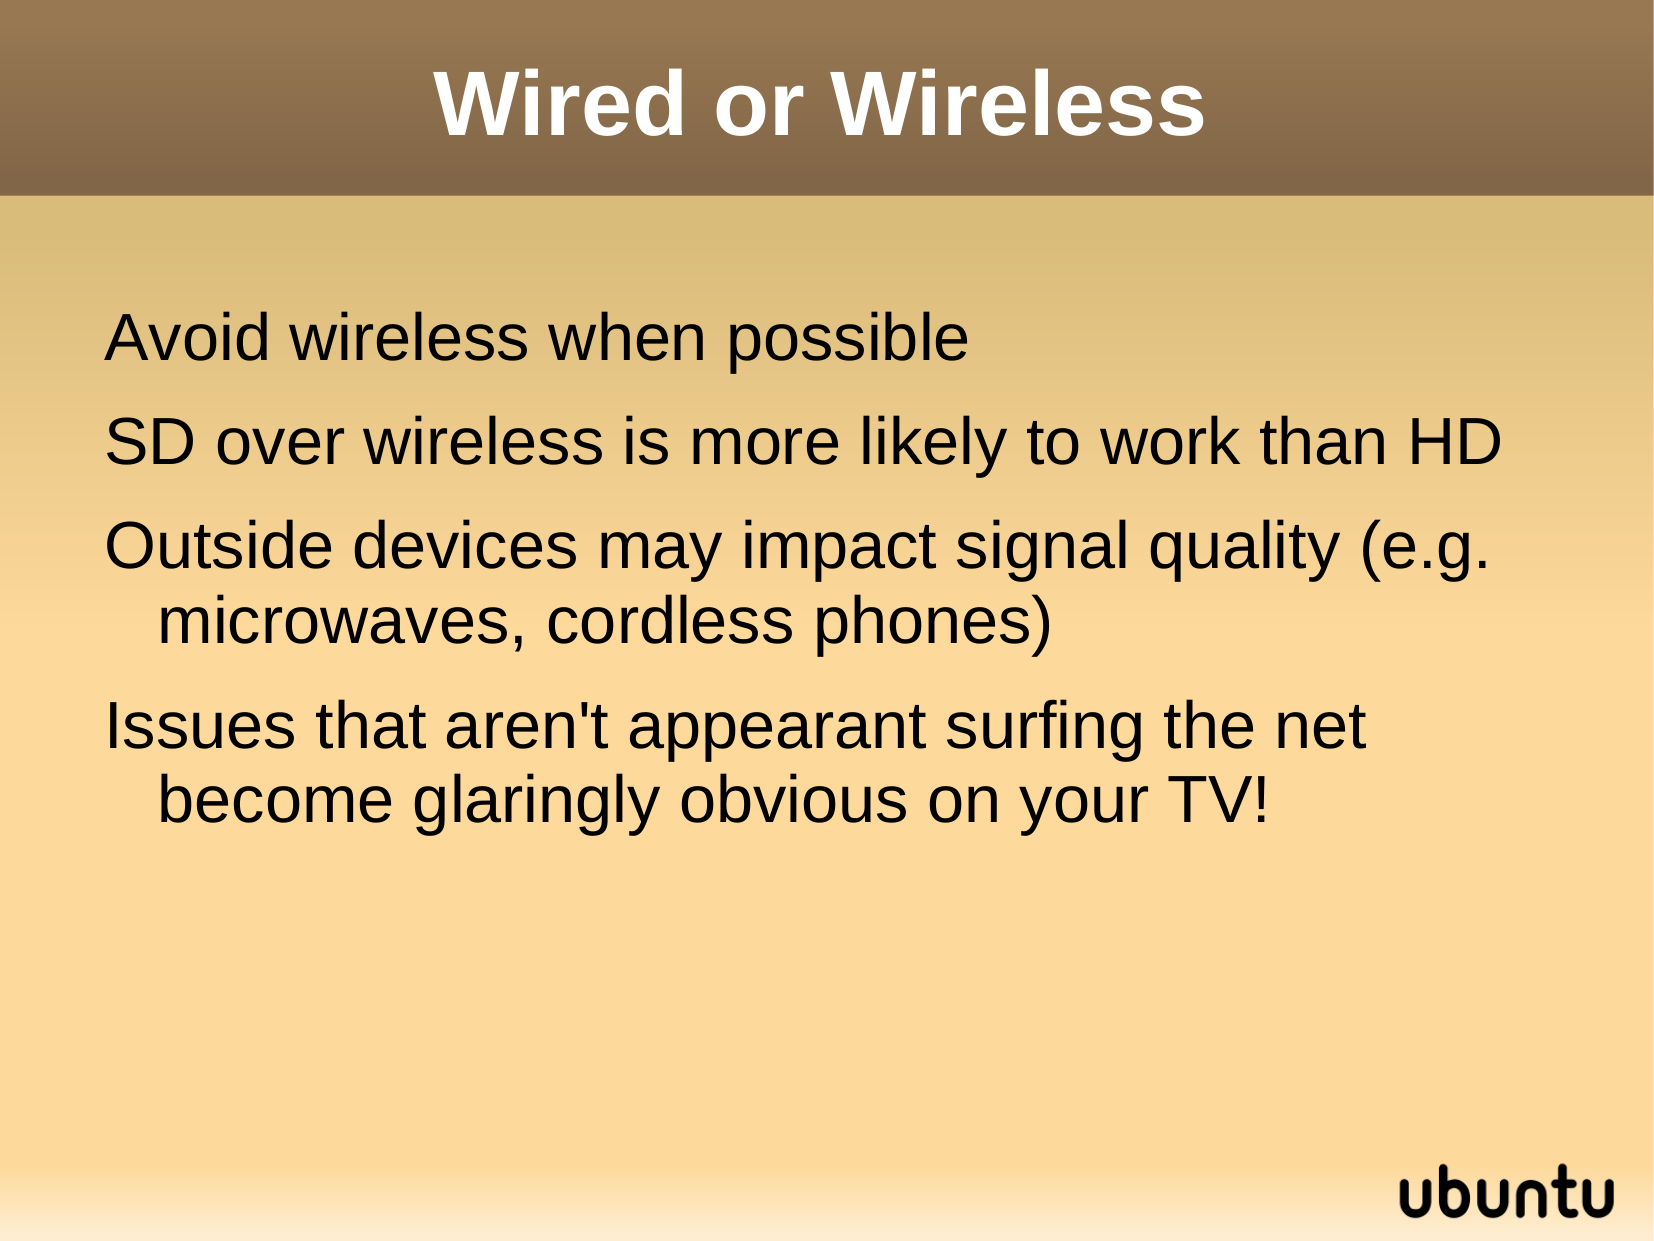

# Wired or Wireless
Avoid wireless when possible
SD over wireless is more likely to work than HD
Outside devices may impact signal quality (e.g. microwaves, cordless phones)
Issues that aren't appearant surfing the net become glaringly obvious on your TV!